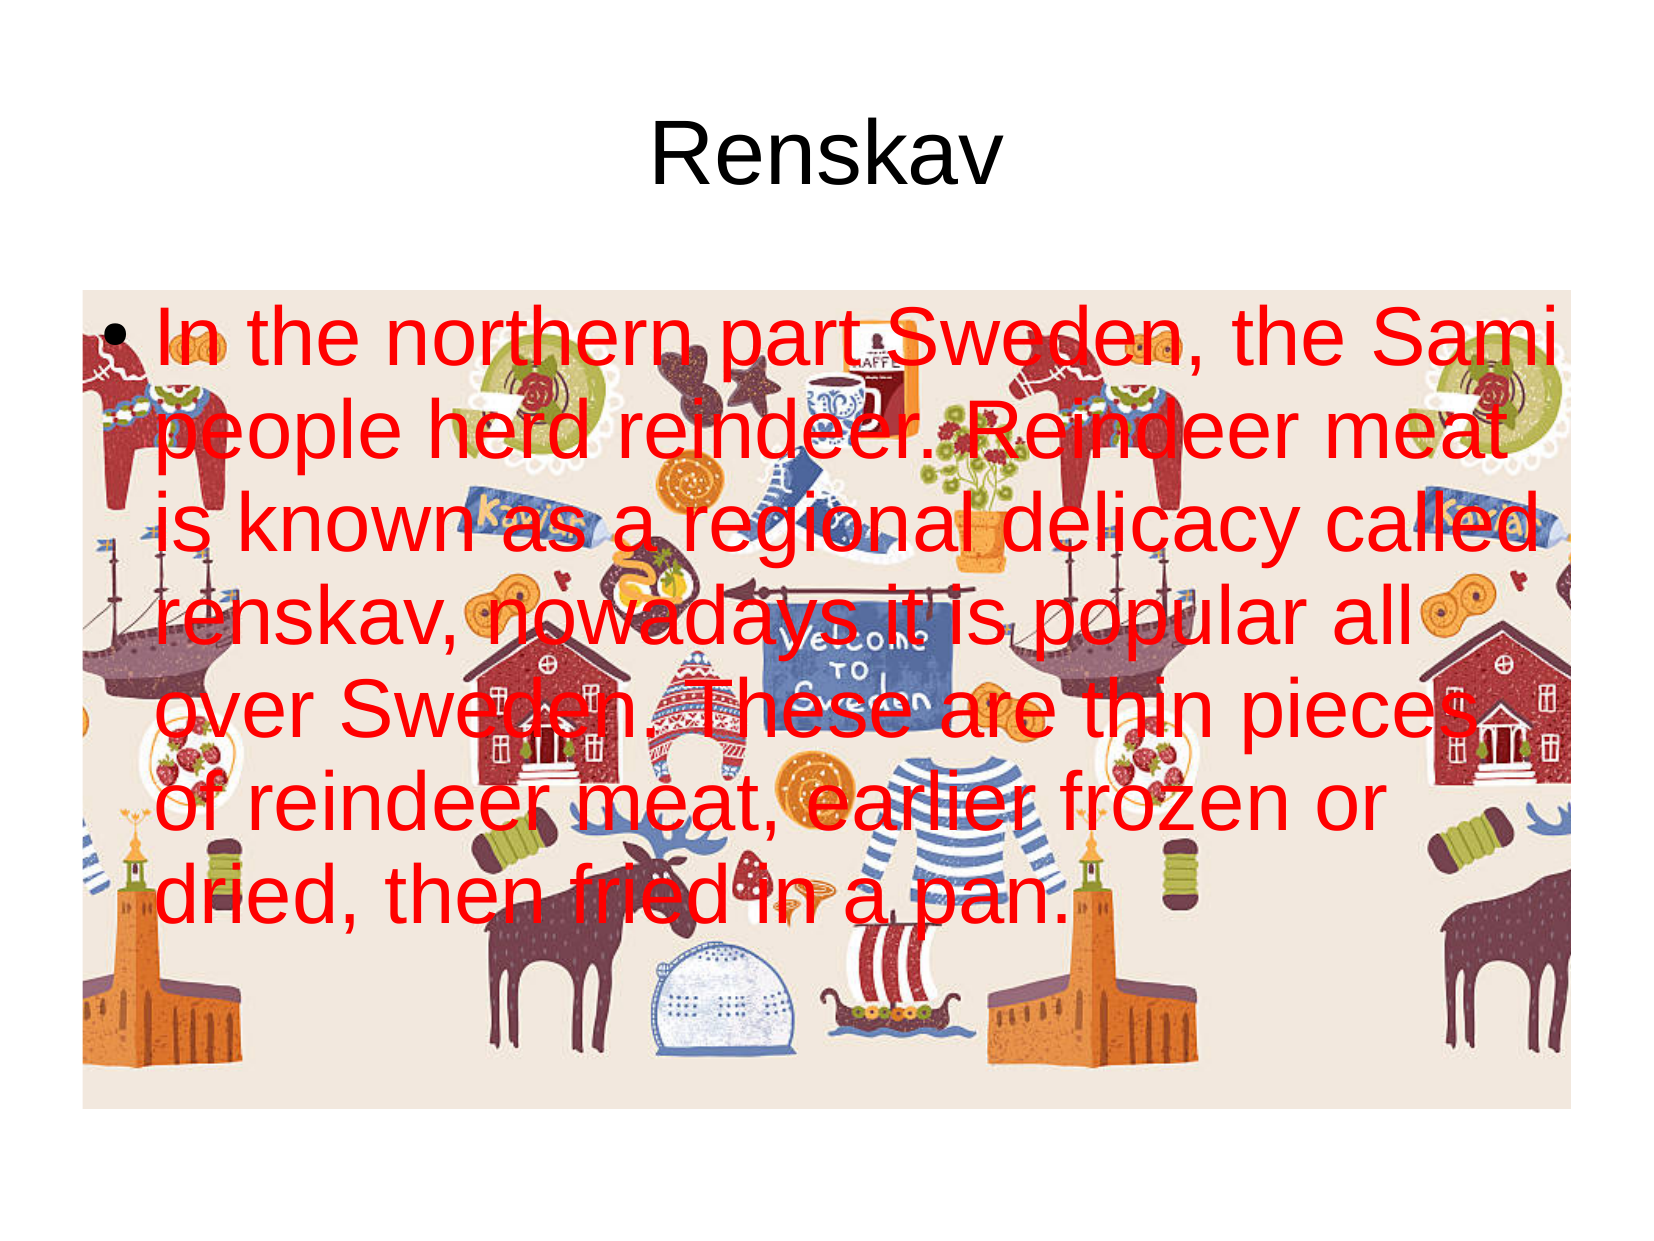

# Renskav
In the northern part Sweden, the Sami people herd reindeer. Reindeer meat is known as a regional delicacy called renskav, nowadays it is popular all over Sweden. These are thin pieces of reindeer meat, earlier frozen or dried, then fried in a pan.